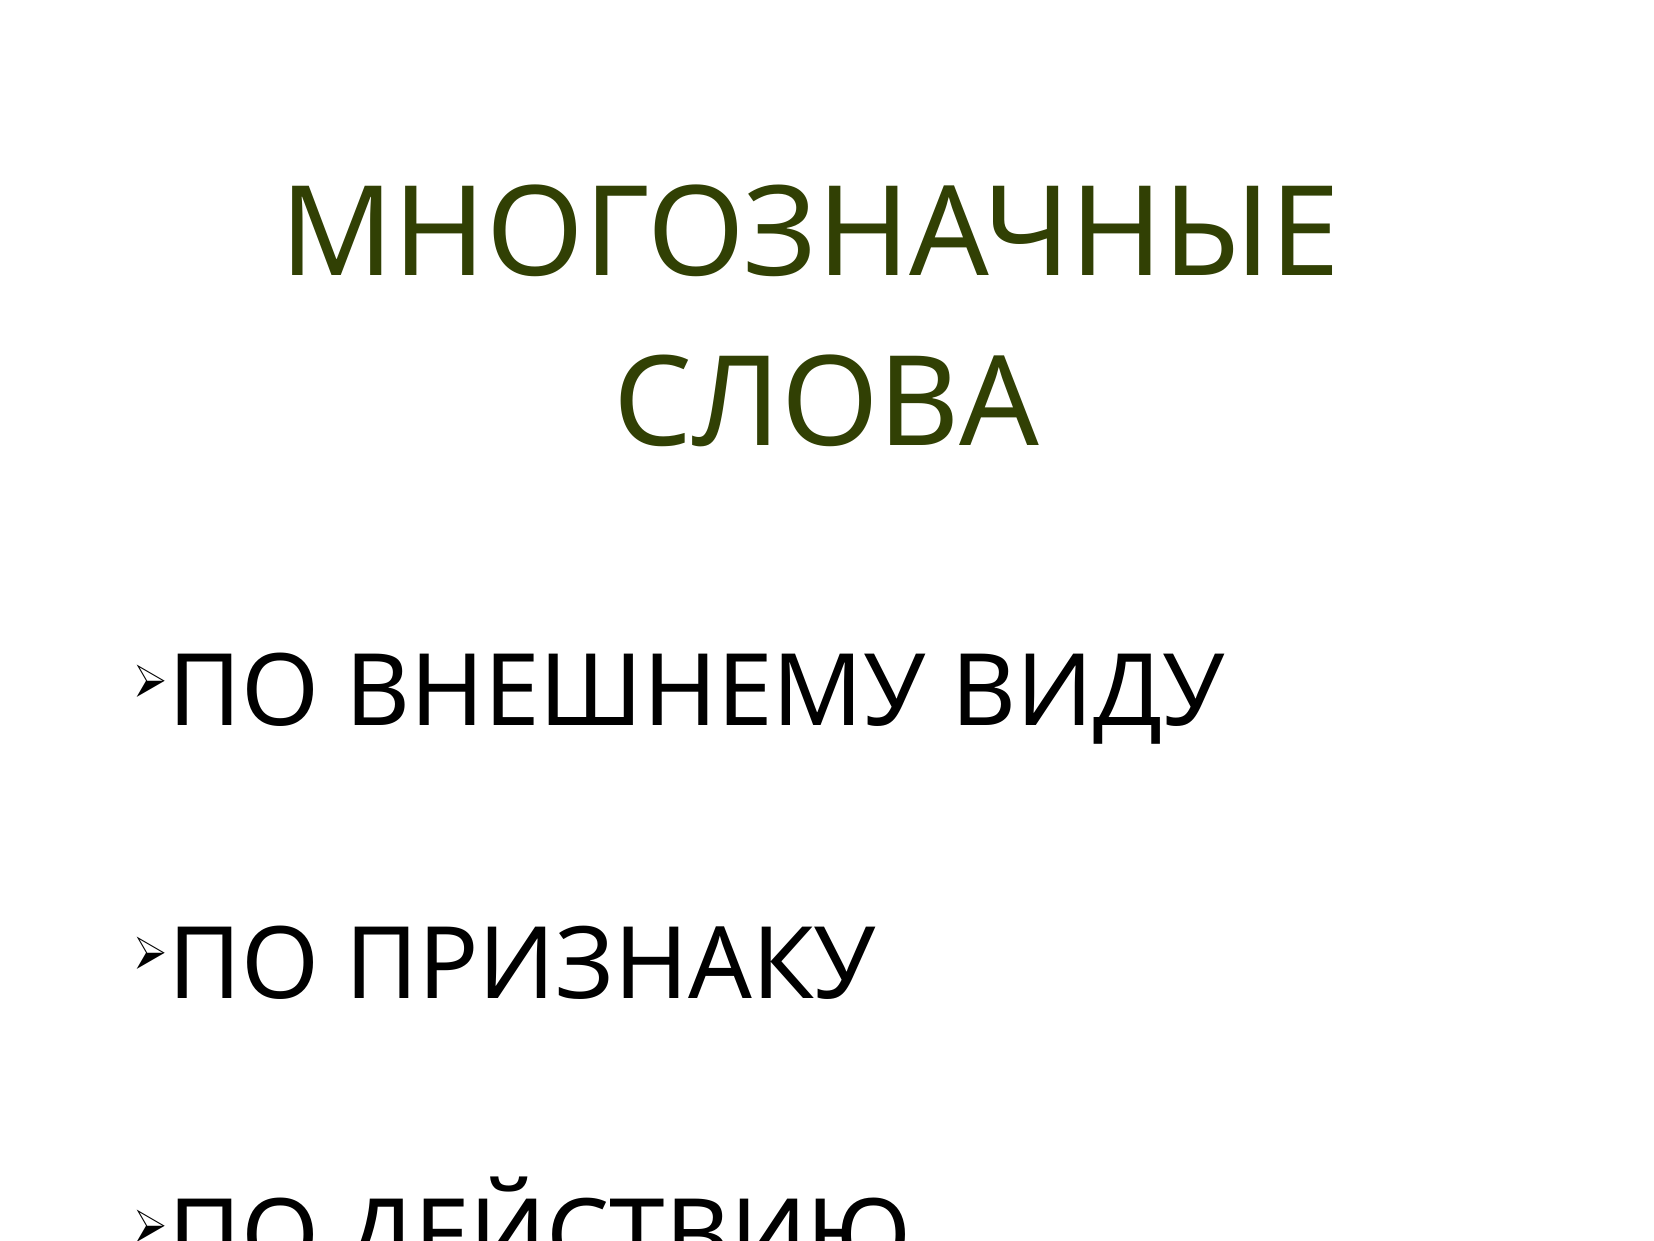

МНОГОЗНАЧНЫЕ
СЛОВА
ПО ВНЕШНЕМУ ВИДУ
ПО ПРИЗНАКУ
ПО ДЕЙСТВИЮ